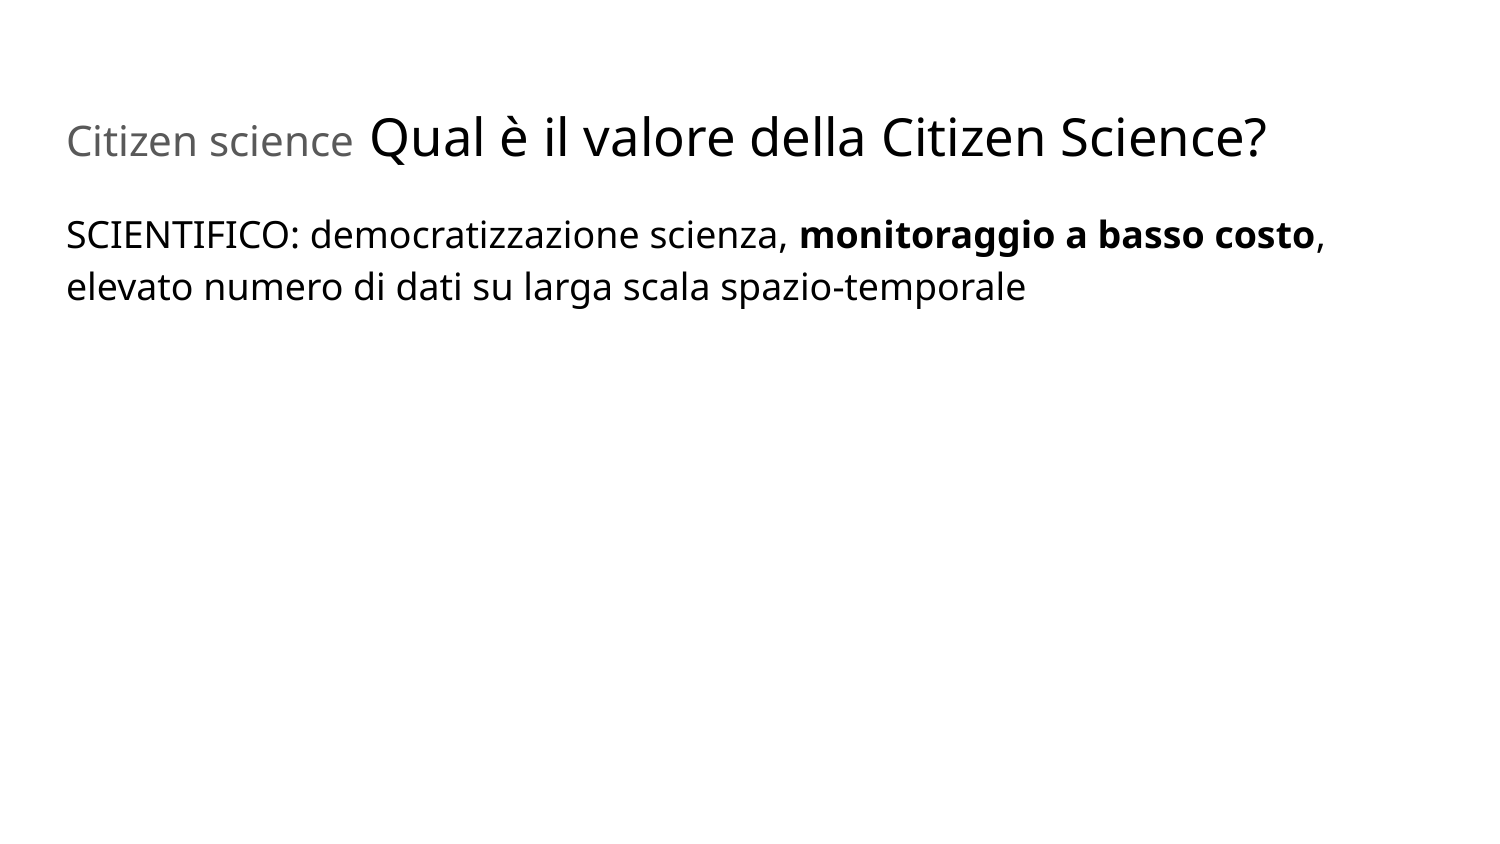

# Citizen science Qual è il valore della Citizen Science?
SCIENTIFICO: democratizzazione scienza, monitoraggio a basso costo, elevato numero di dati su larga scala spazio-temporale